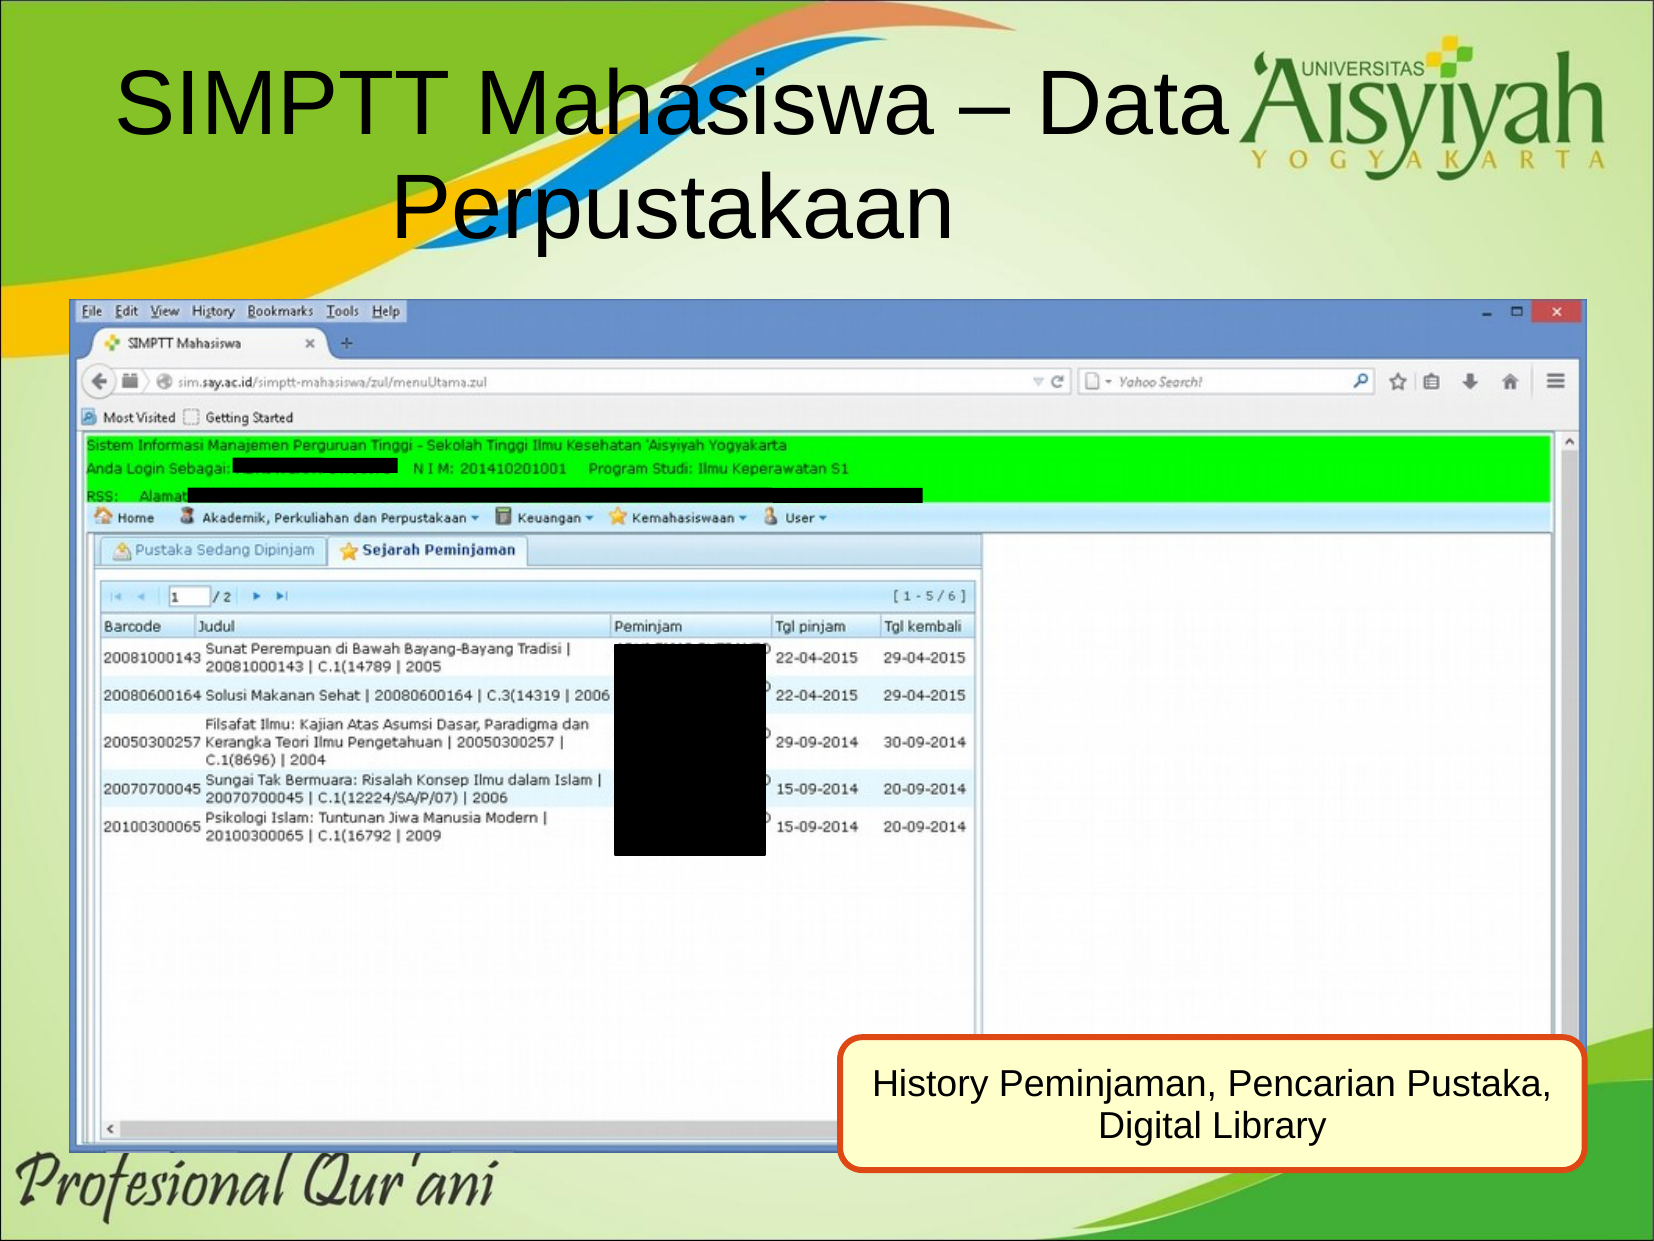

SIMPTT Mahasiswa – Data Perpustakaan
History Peminjaman, Pencarian Pustaka,
Digital Library